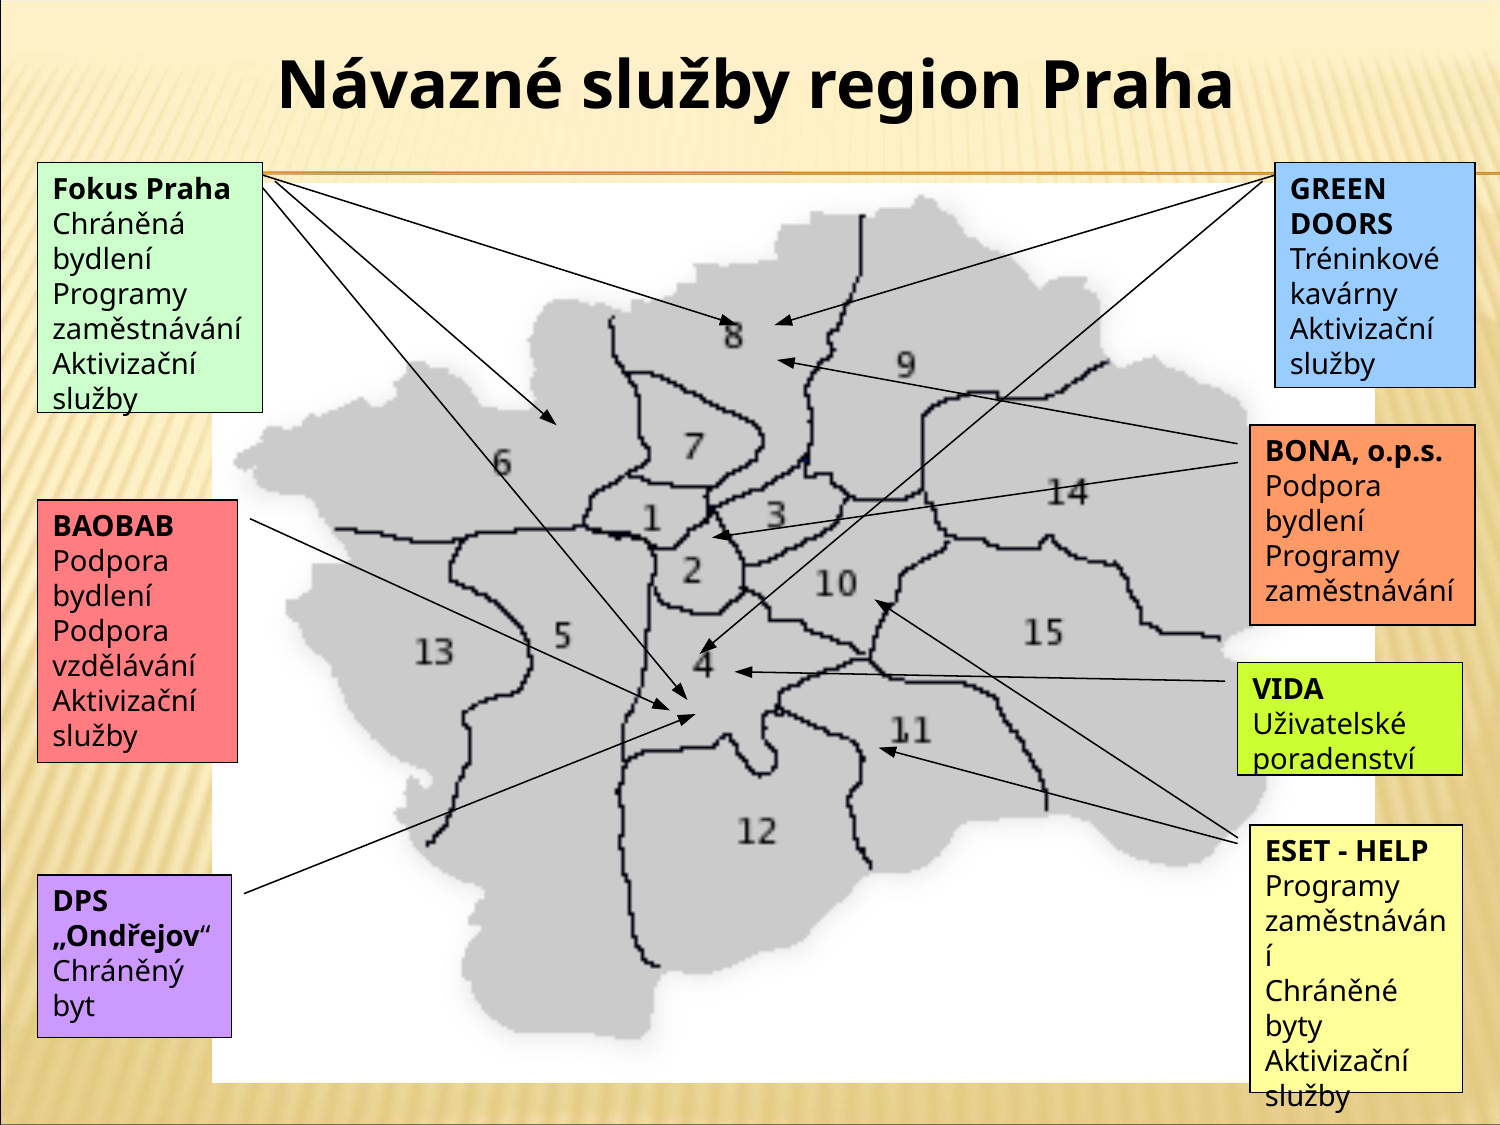

Návazné služby region Praha
Fokus Praha
Chráněná bydlení
Programy zaměstnávání
Aktivizační služby
GREEN DOORS
Tréninkové kavárny
Aktivizační služby
BONA, o.p.s.
Podpora bydlení
Programy zaměstnávání
BAOBAB Podpora bydlení Podpora vzdělávání Aktivizační služby
VIDA
Uživatelské
poradenství
ESET - HELP
Programy zaměstnávání
Chráněné byty
Aktivizační služby
DPS „Ondřejov“ Chráněný byt